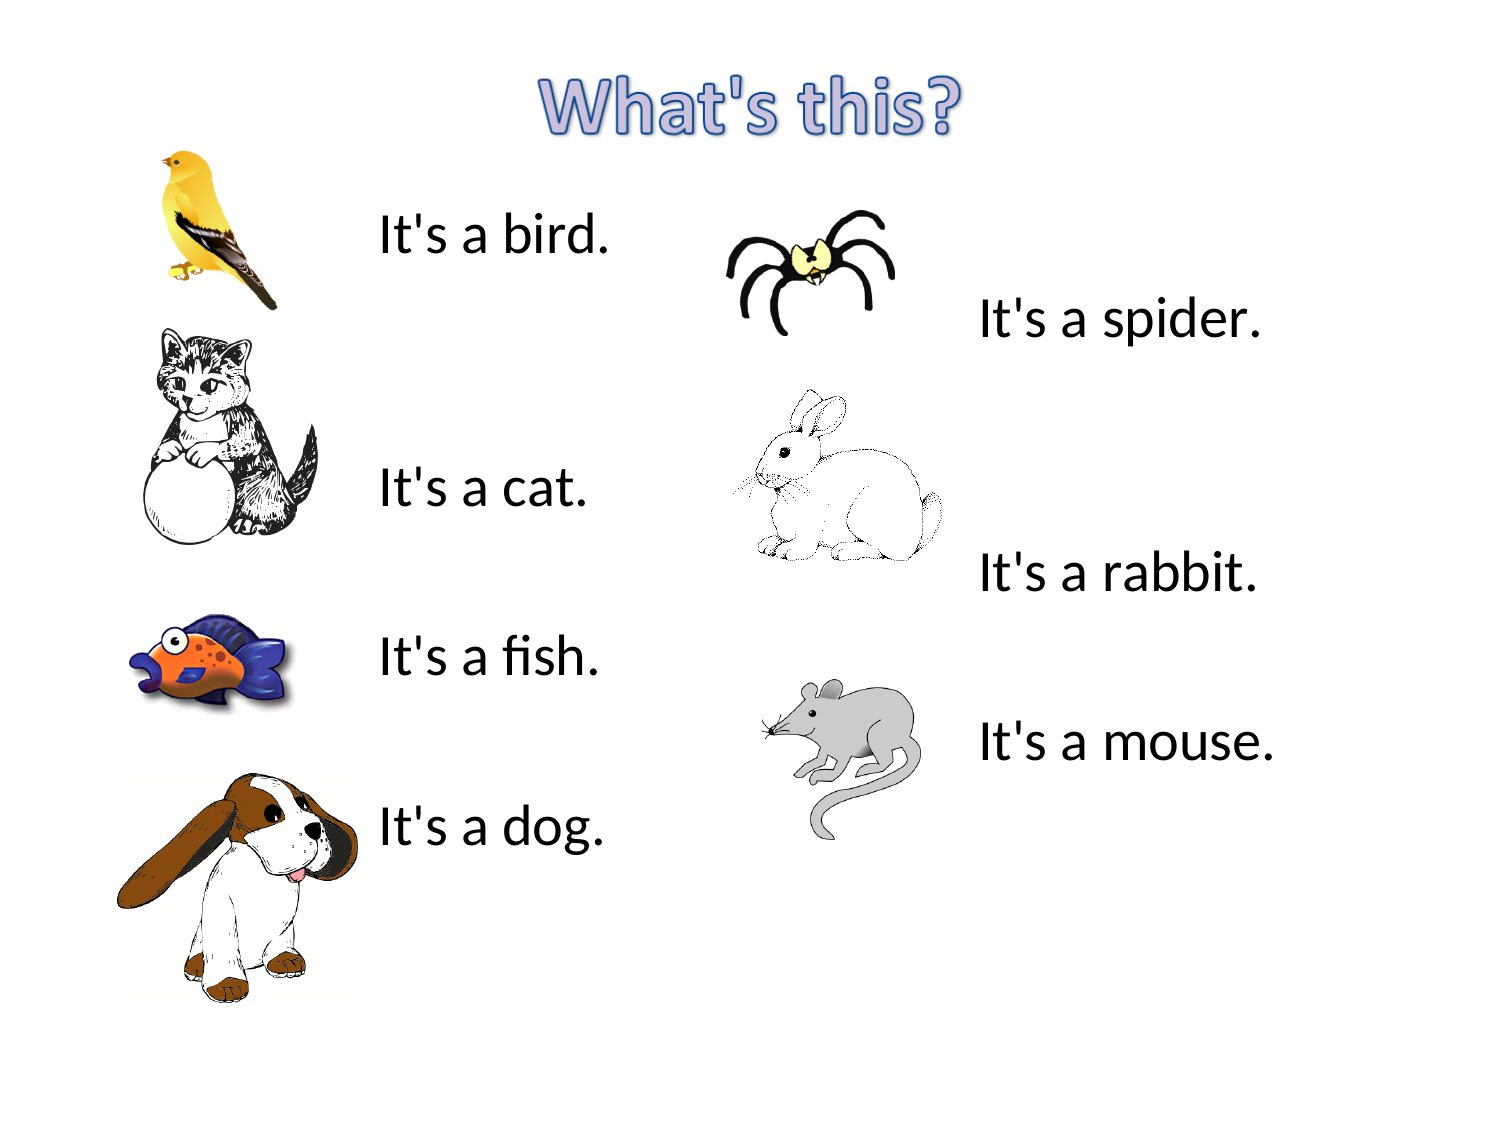

# It's a bird.
					It's a spider.
It's a cat.
					It's a rabbit.
It's a fish.
					It's a mouse.
It's a dog.